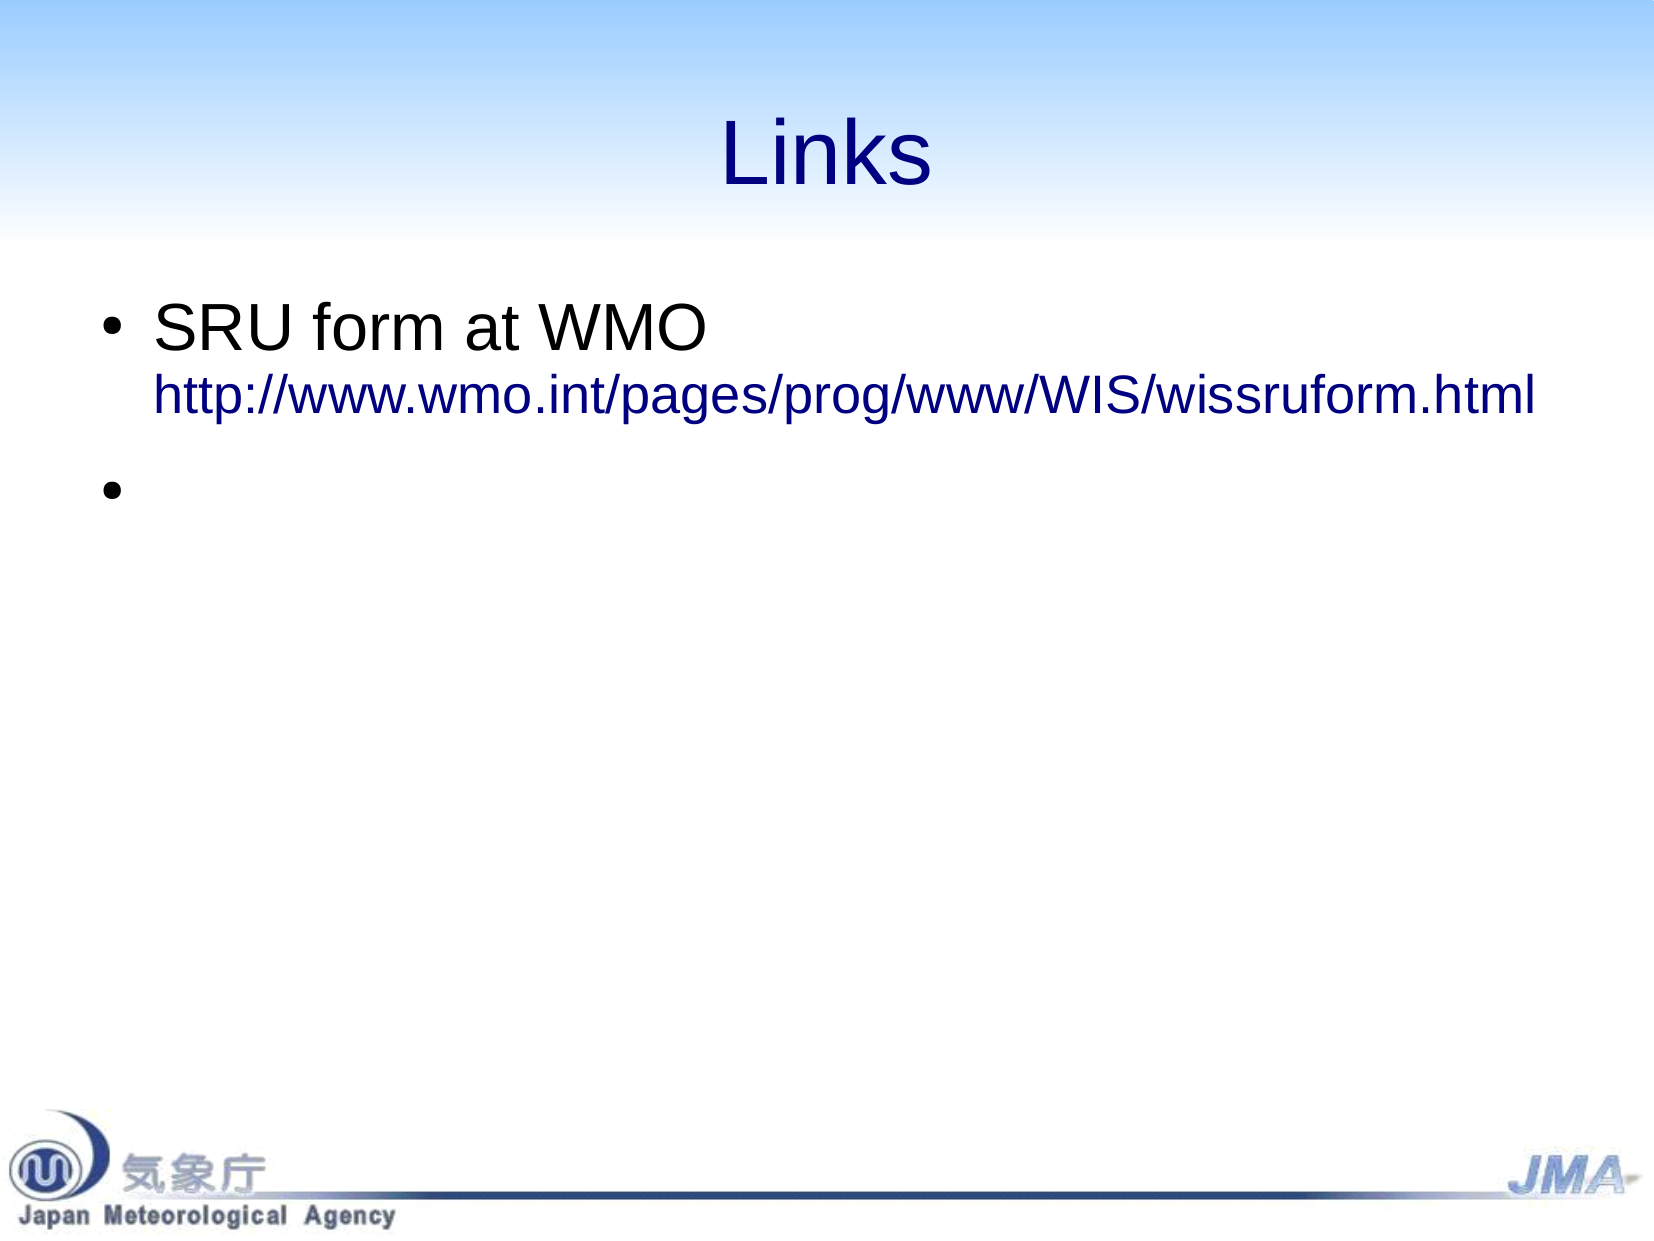

# Links
SRU form at WMO
http://www.wmo.int/pages/prog/www/WIS/wissruform.html